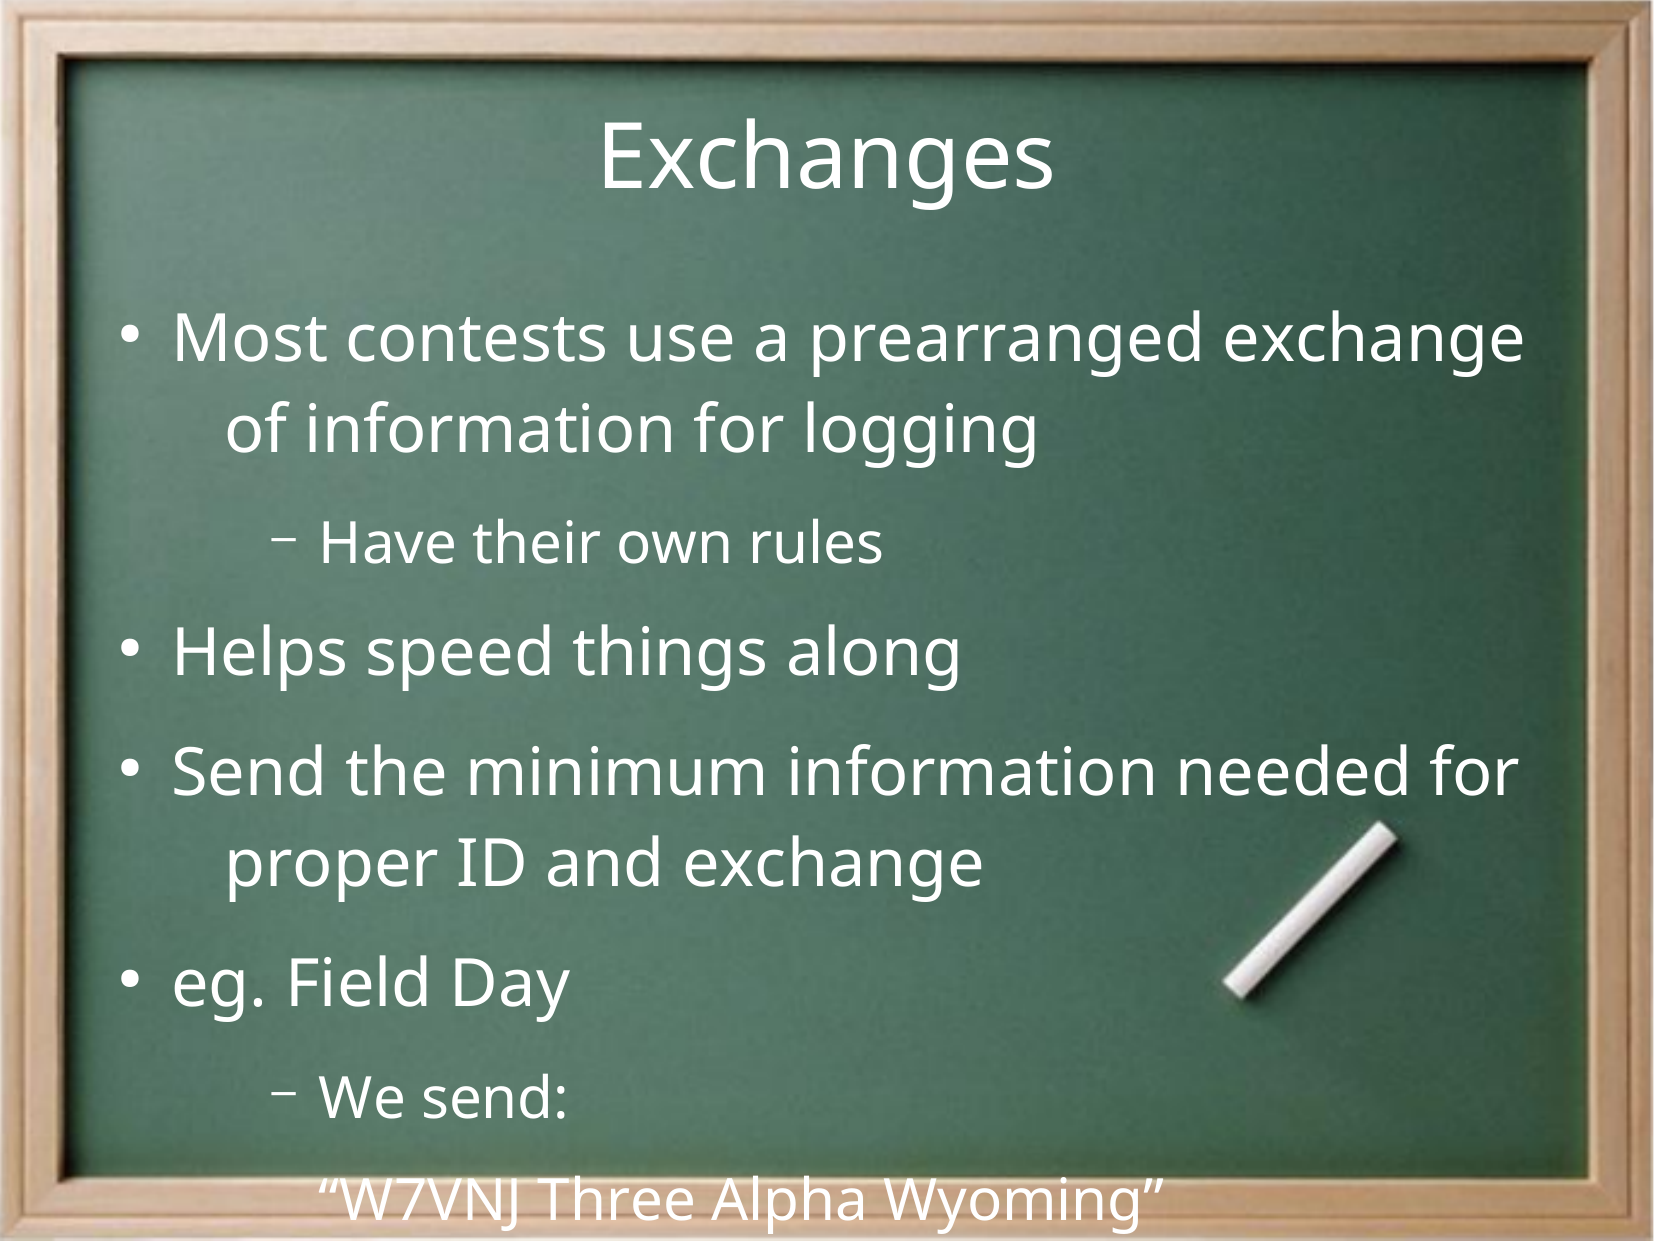

# Exchanges
Most contests use a prearranged exchange of information for logging
Have their own rules
Helps speed things along
Send the minimum information needed for proper ID and exchange
eg. Field Day
We send:
“W7VNJ Three Alpha Wyoming”